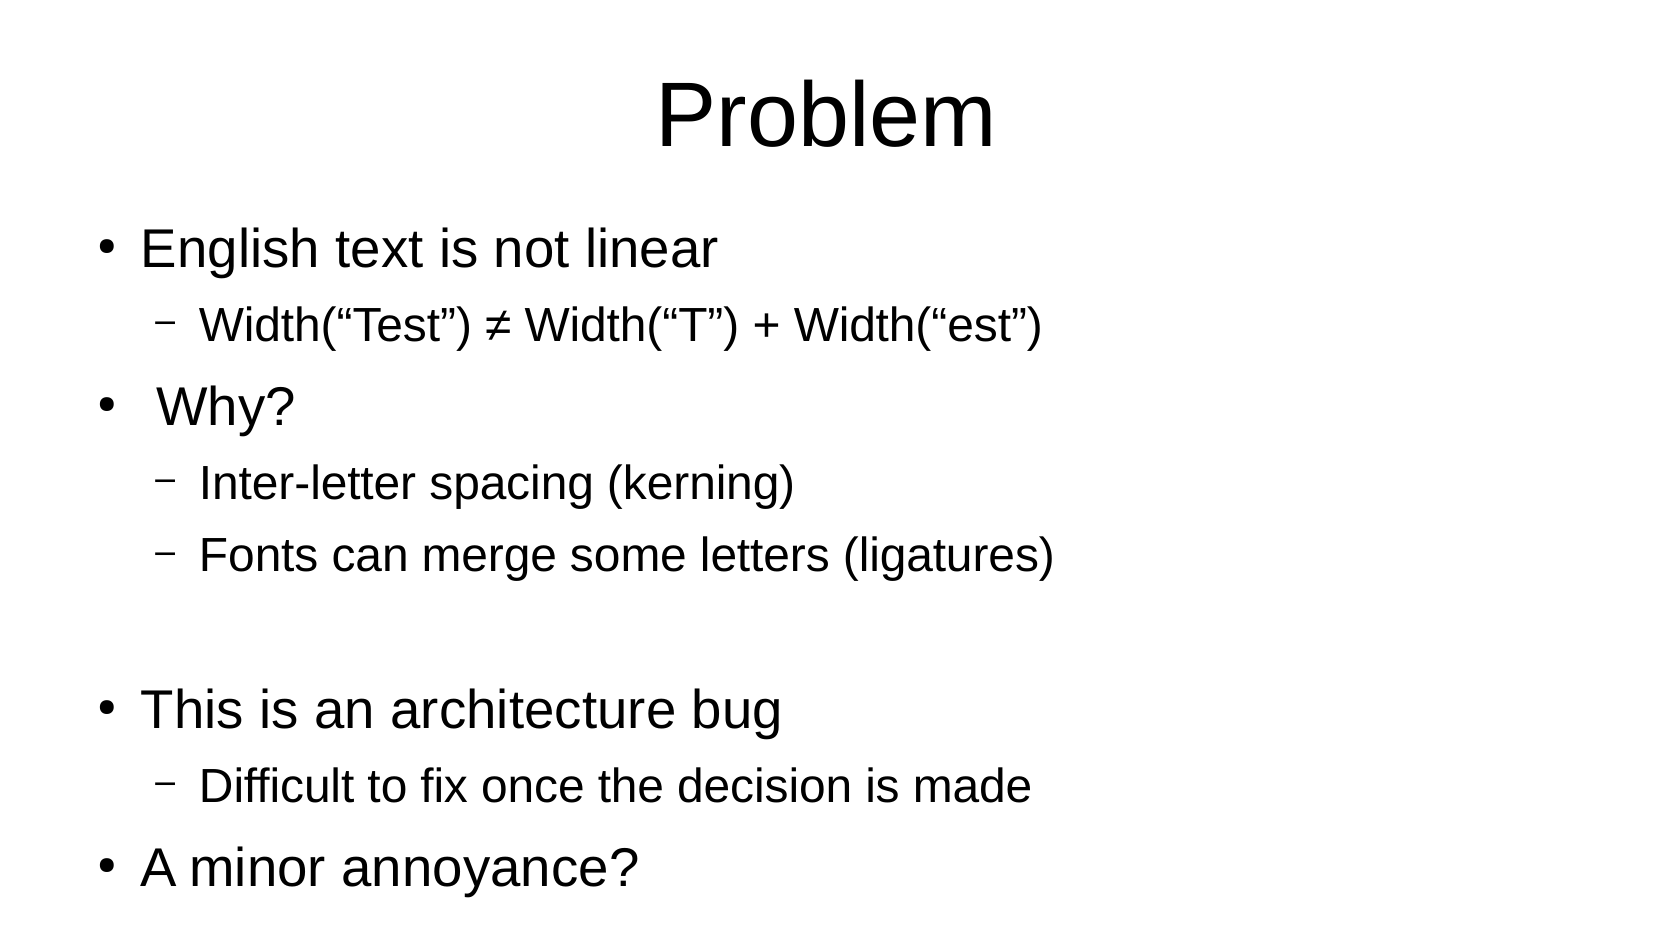

# Problem
English text is not linear
Width(“Test”) ≠ Width(“T”) + Width(“est”)
 Why?
Inter-letter spacing (kerning)
Fonts can merge some letters (ligatures)
This is an architecture bug
Difficult to fix once the decision is made
A minor annoyance?